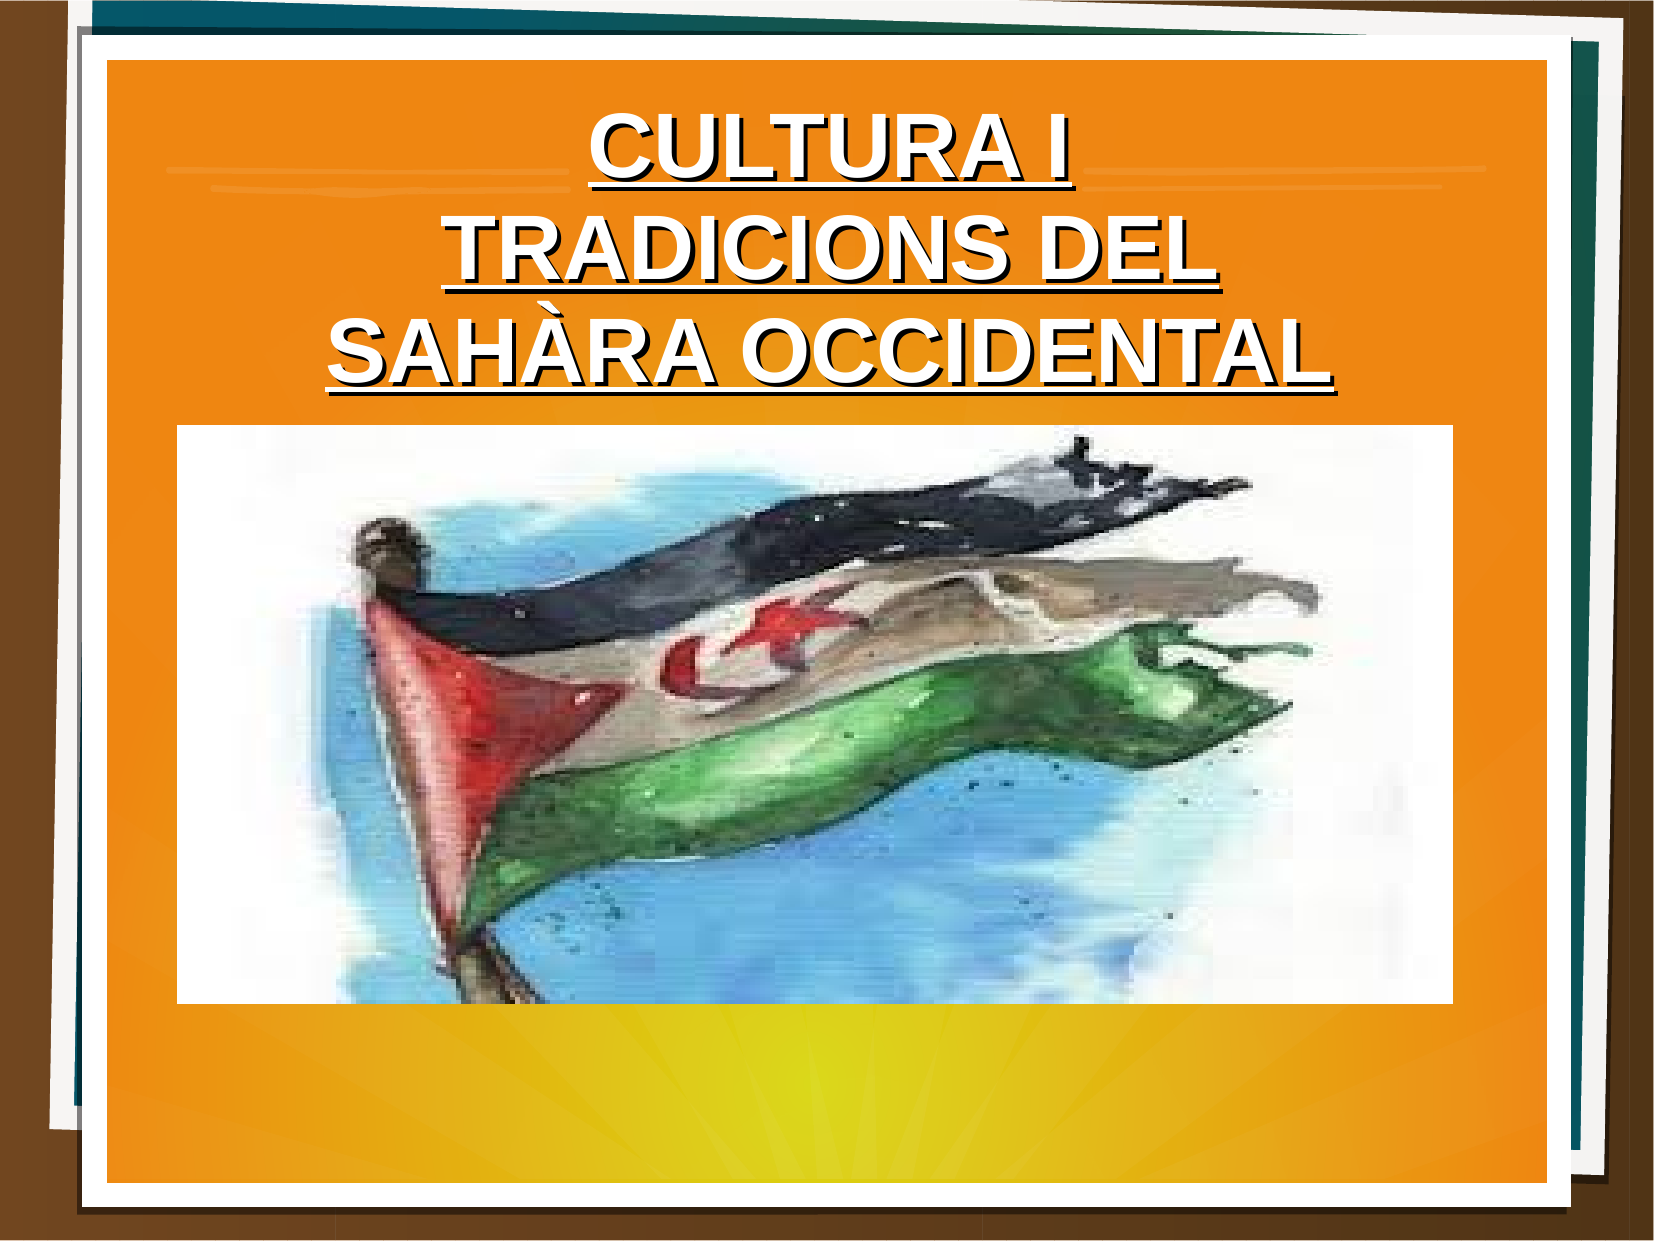

# CULTURA I TRADICIONS DEL SAHÀRA OCCIDENTAL